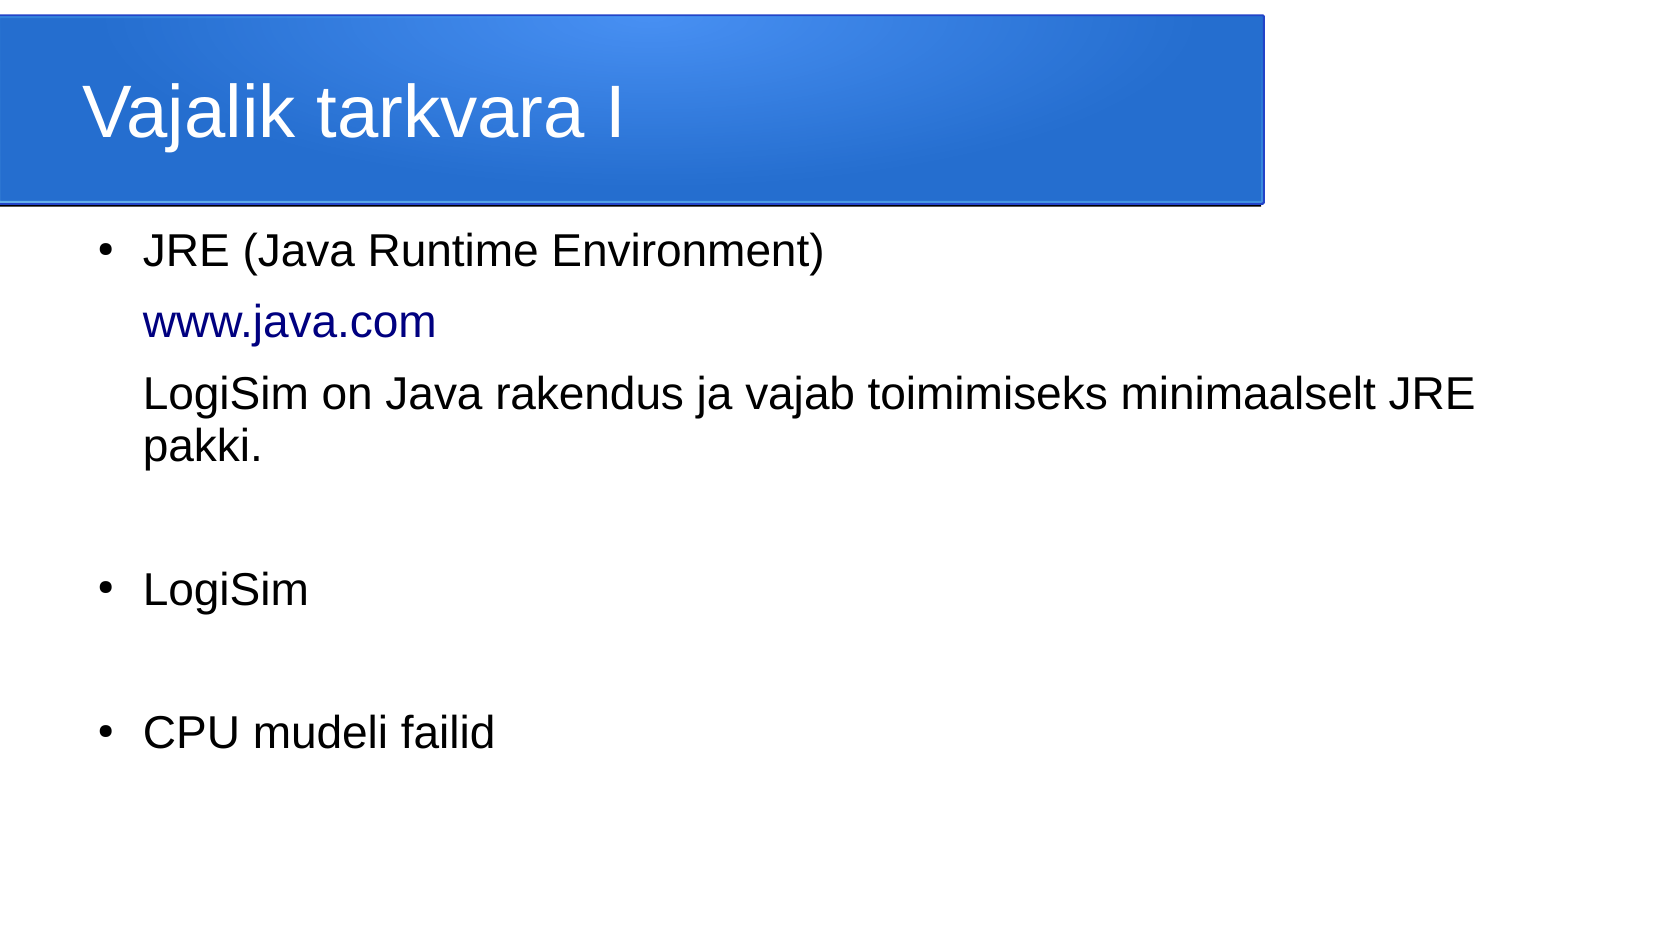

# Vajalik tarkvara I
JRE (Java Runtime Environment)
www.java.com
LogiSim on Java rakendus ja vajab toimimiseks minimaalselt JRE pakki.
LogiSim
CPU mudeli failid